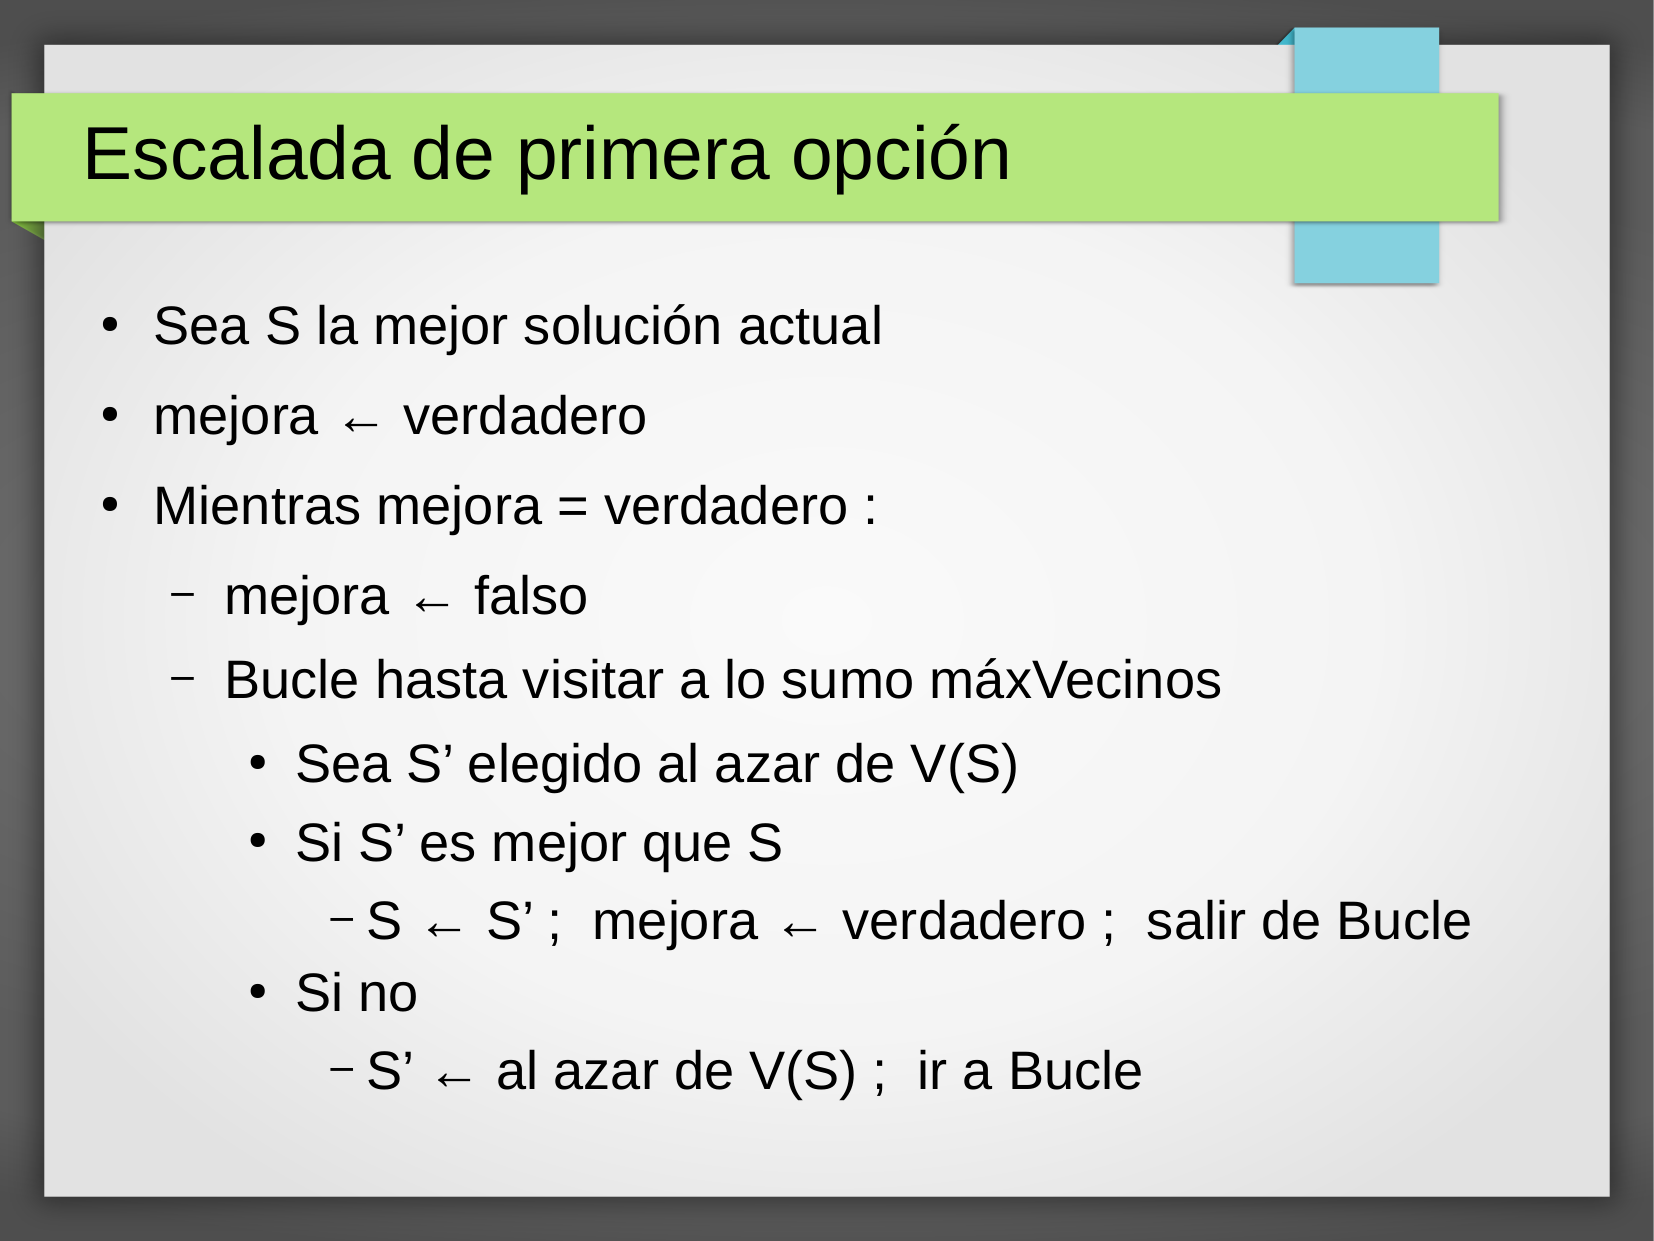

# Escalada de primera opción
Sea S la mejor solución actual
mejora ← verdadero
Mientras mejora = verdadero :
mejora ← falso
Bucle hasta visitar a lo sumo máxVecinos
Sea S’ elegido al azar de V(S)
Si S’ es mejor que S
S ← S’ ; mejora ← verdadero ; salir de Bucle
Si no
S’ ← al azar de V(S) ; ir a Bucle